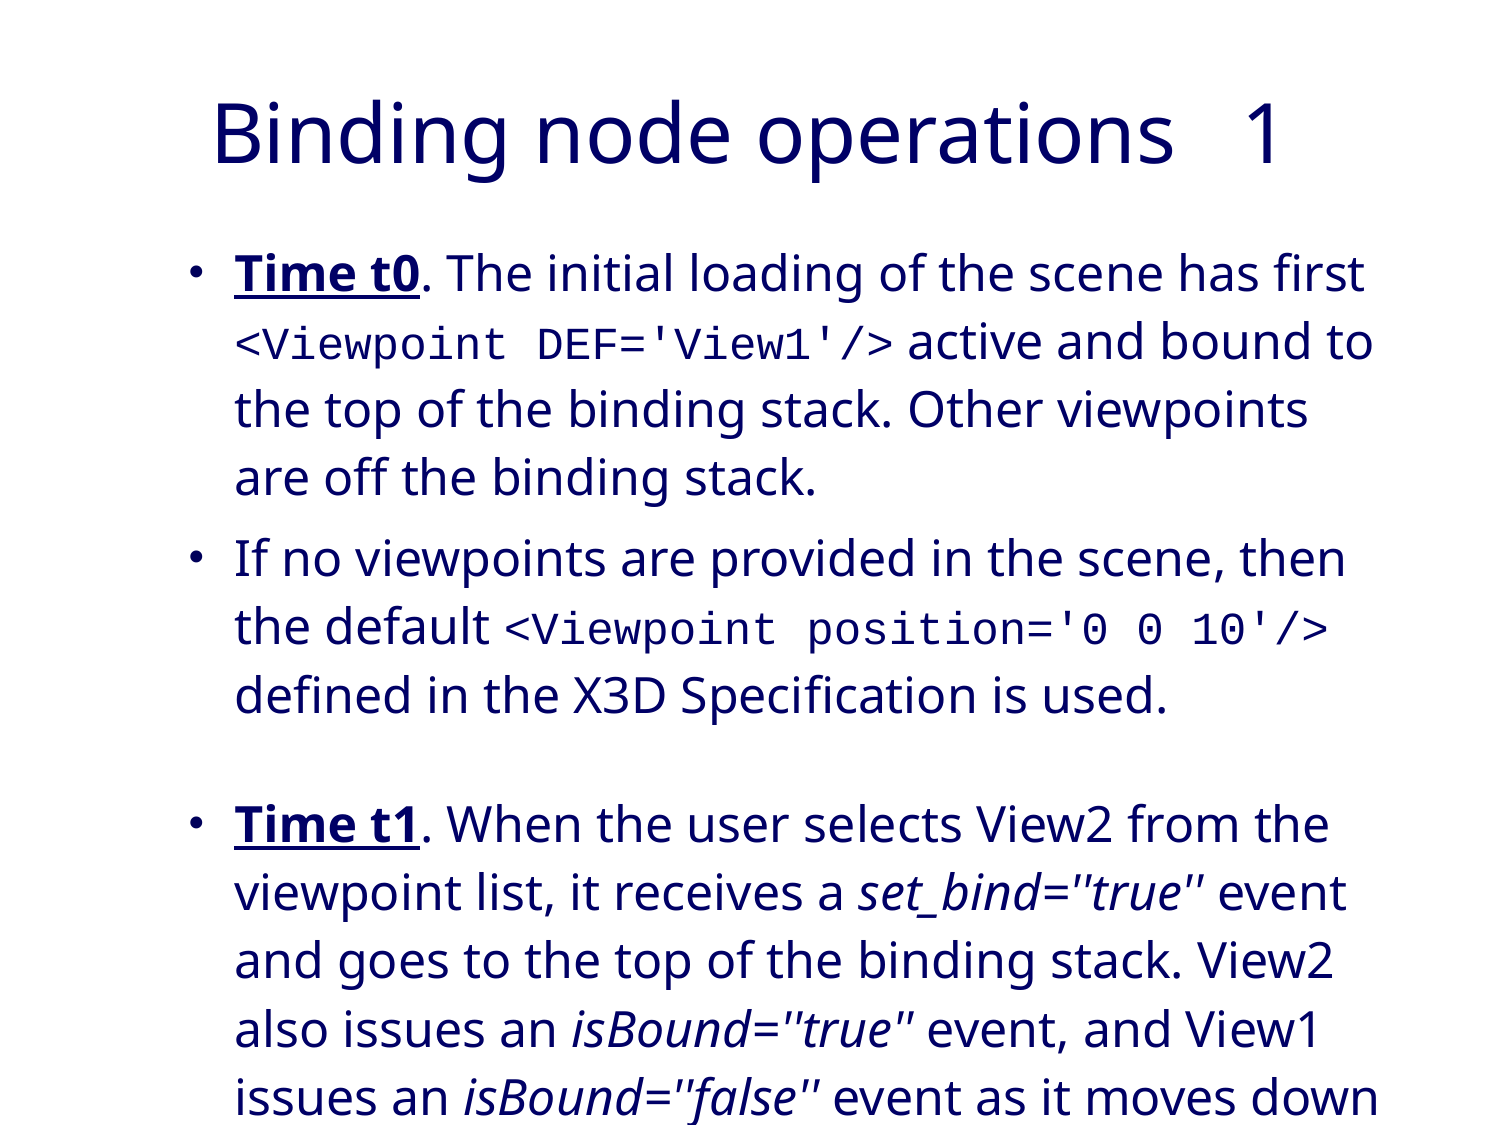

# Binding node operations 1
Time t0. The initial loading of the scene has first <Viewpoint DEF='View1'/> active and bound to the top of the binding stack. Other viewpoints are off the binding stack.
If no viewpoints are provided in the scene, then the default <Viewpoint position='0 0 10'/> defined in the X3D Specification is used.
Time t1. When the user selects View2 from the viewpoint list, it receives a set_bind=''true'' event and goes to the top of the binding stack. View2 also issues an isBound=''true'' event, and View1 issues an isBound=''false'' event as it moves down the stack.